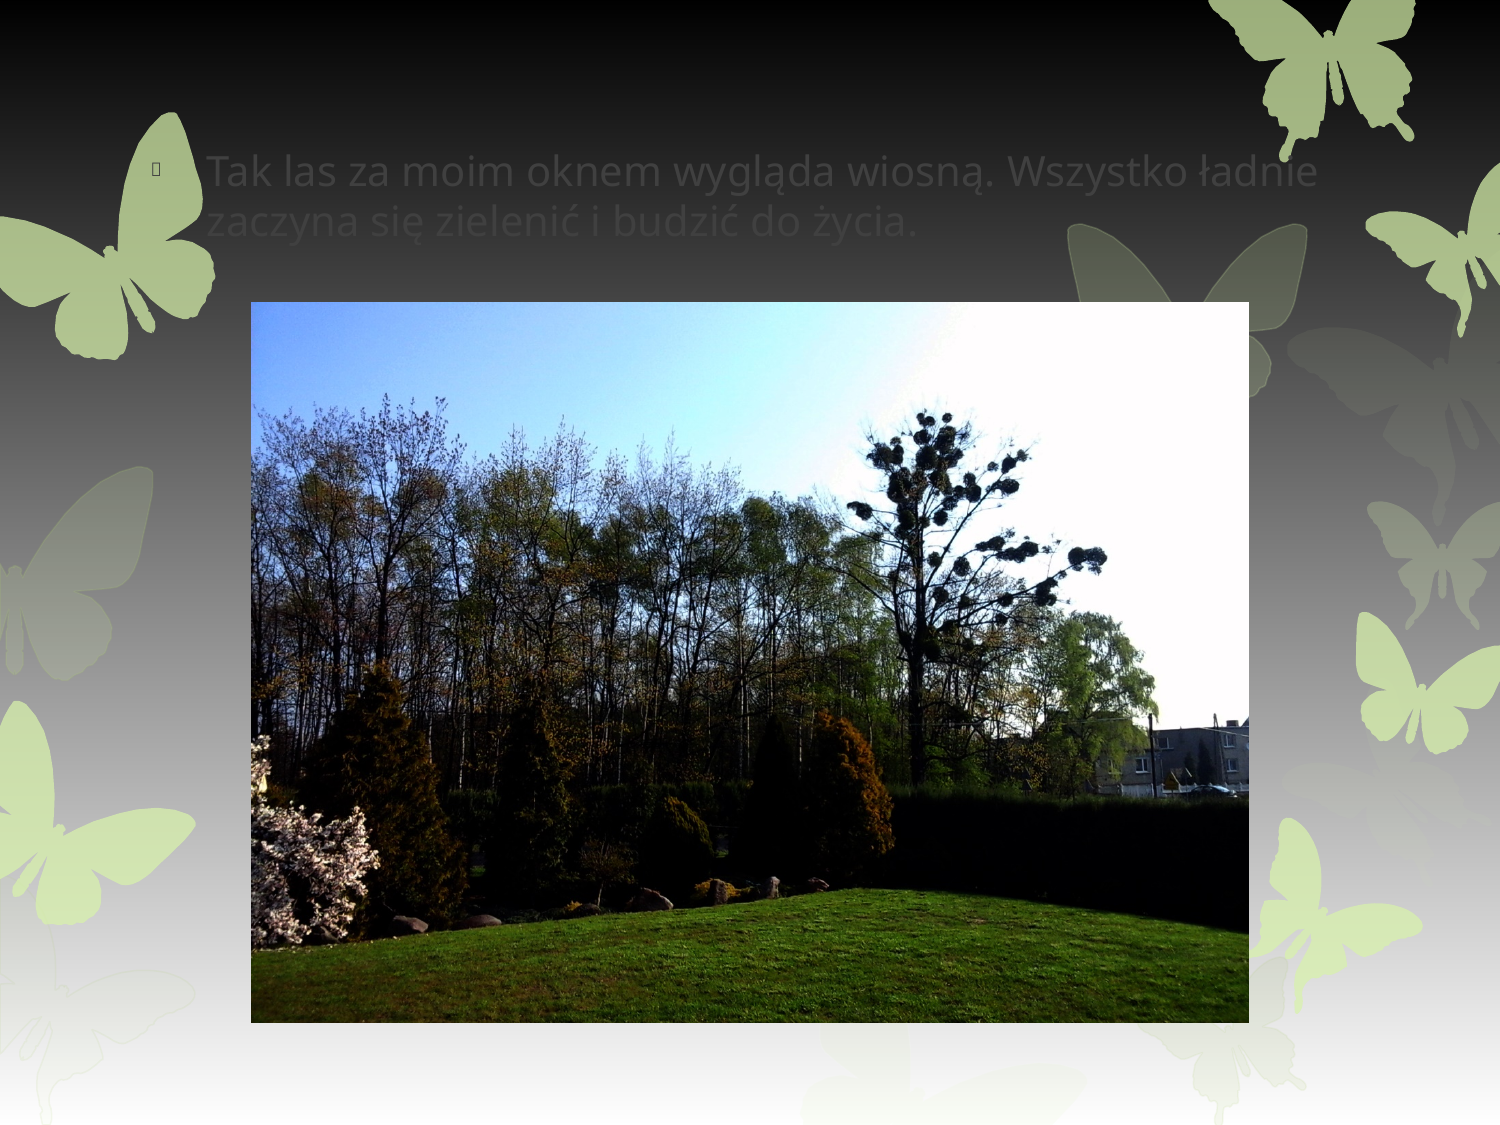

# Tak las za moim oknem wygląda wiosną. Wszystko ładnie zaczyna się zielenić i budzić do życia.